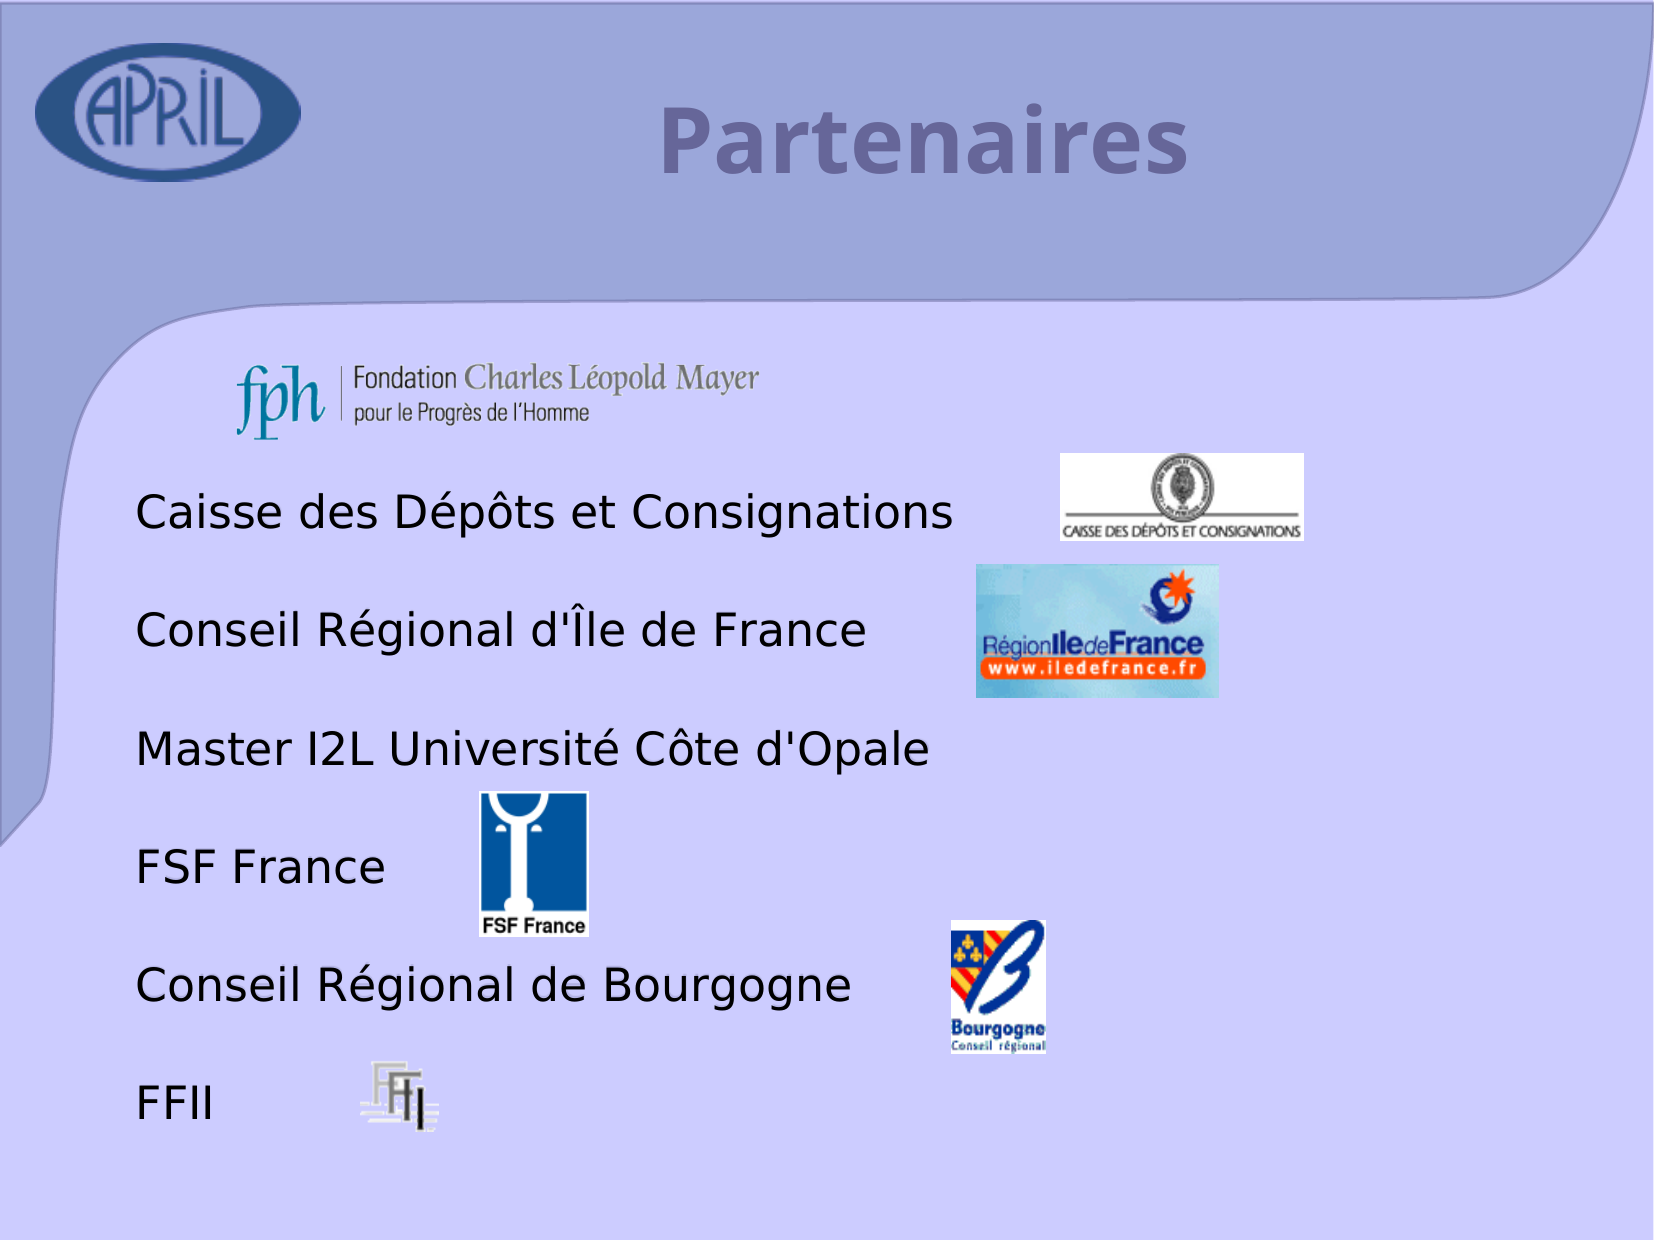

# Partenaires
Caisse des Dépôts et Consignations
Conseil Régional d'Île de France
Master I2L Université Côte d'Opale
FSF France
Conseil Régional de Bourgogne
FFII